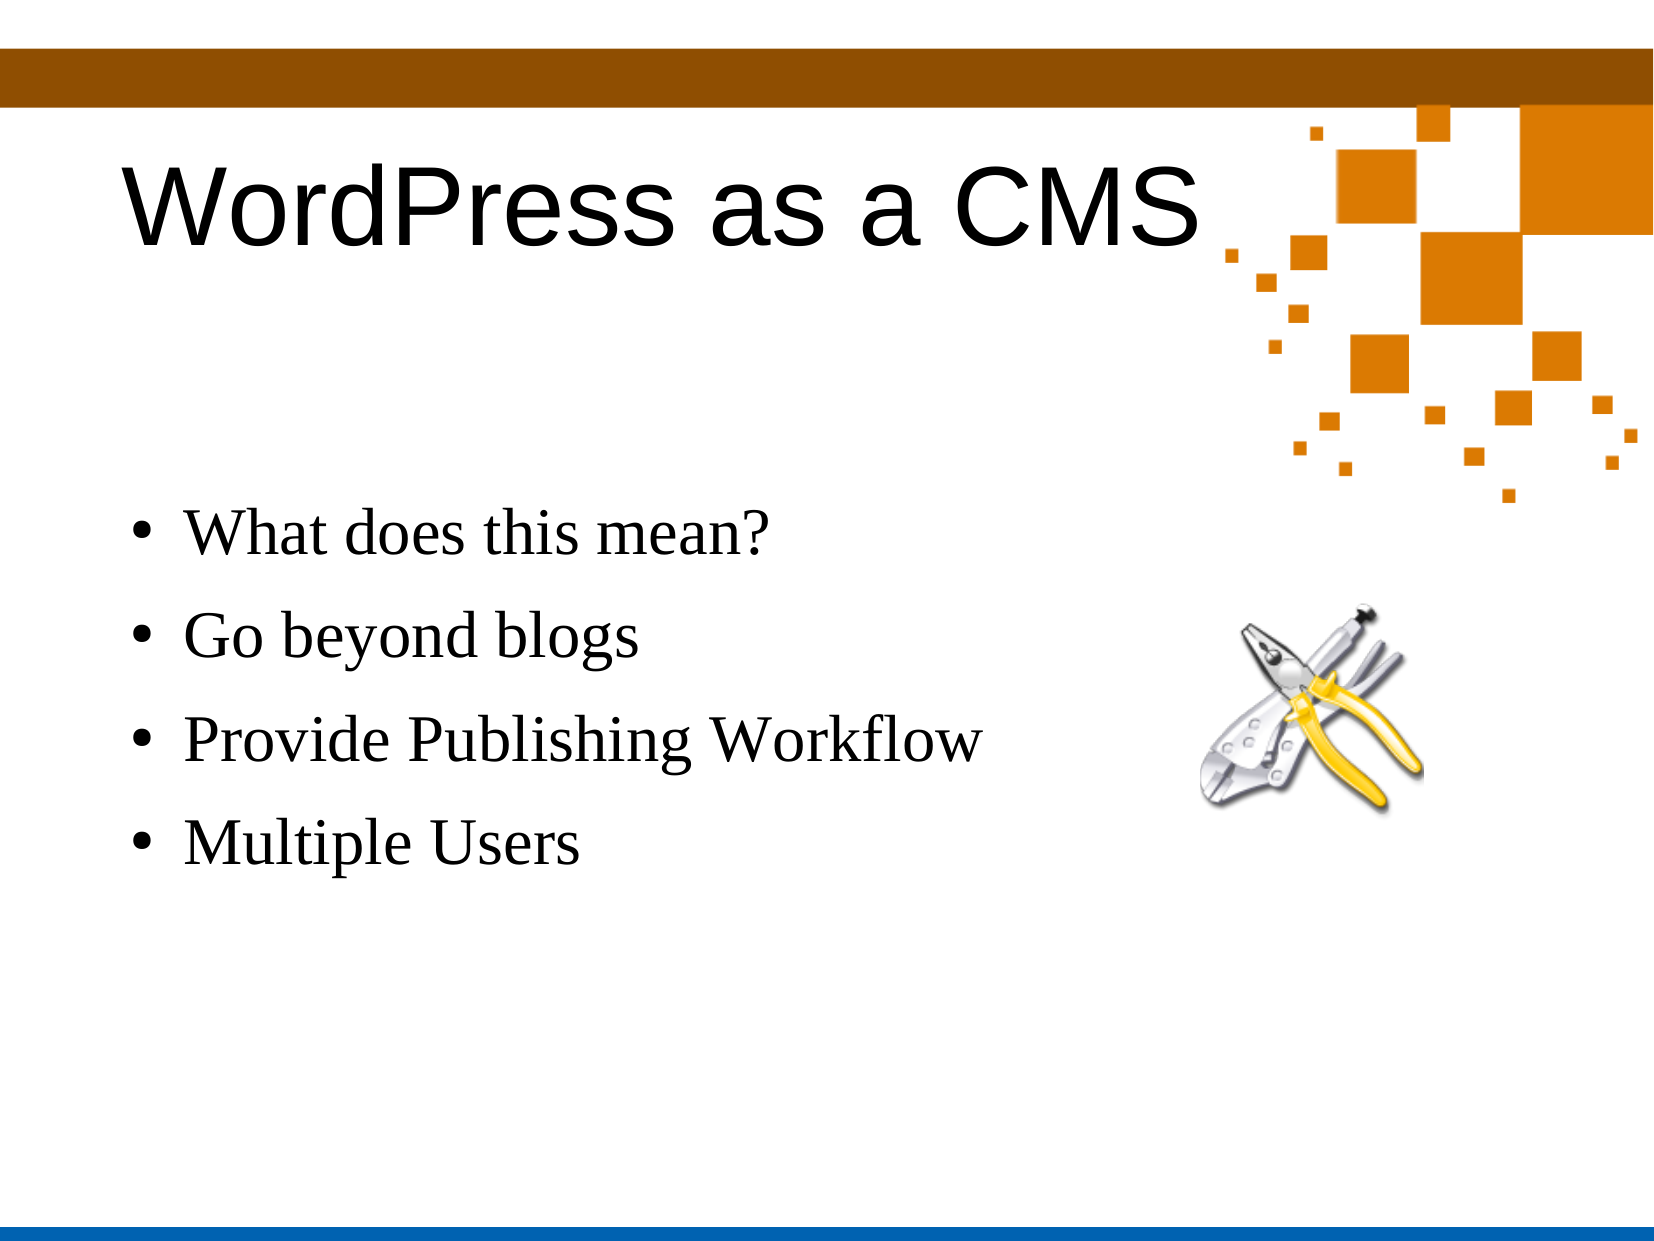

# WordPress as a CMS
What does this mean?
Go beyond blogs
Provide Publishing Workflow
Multiple Users